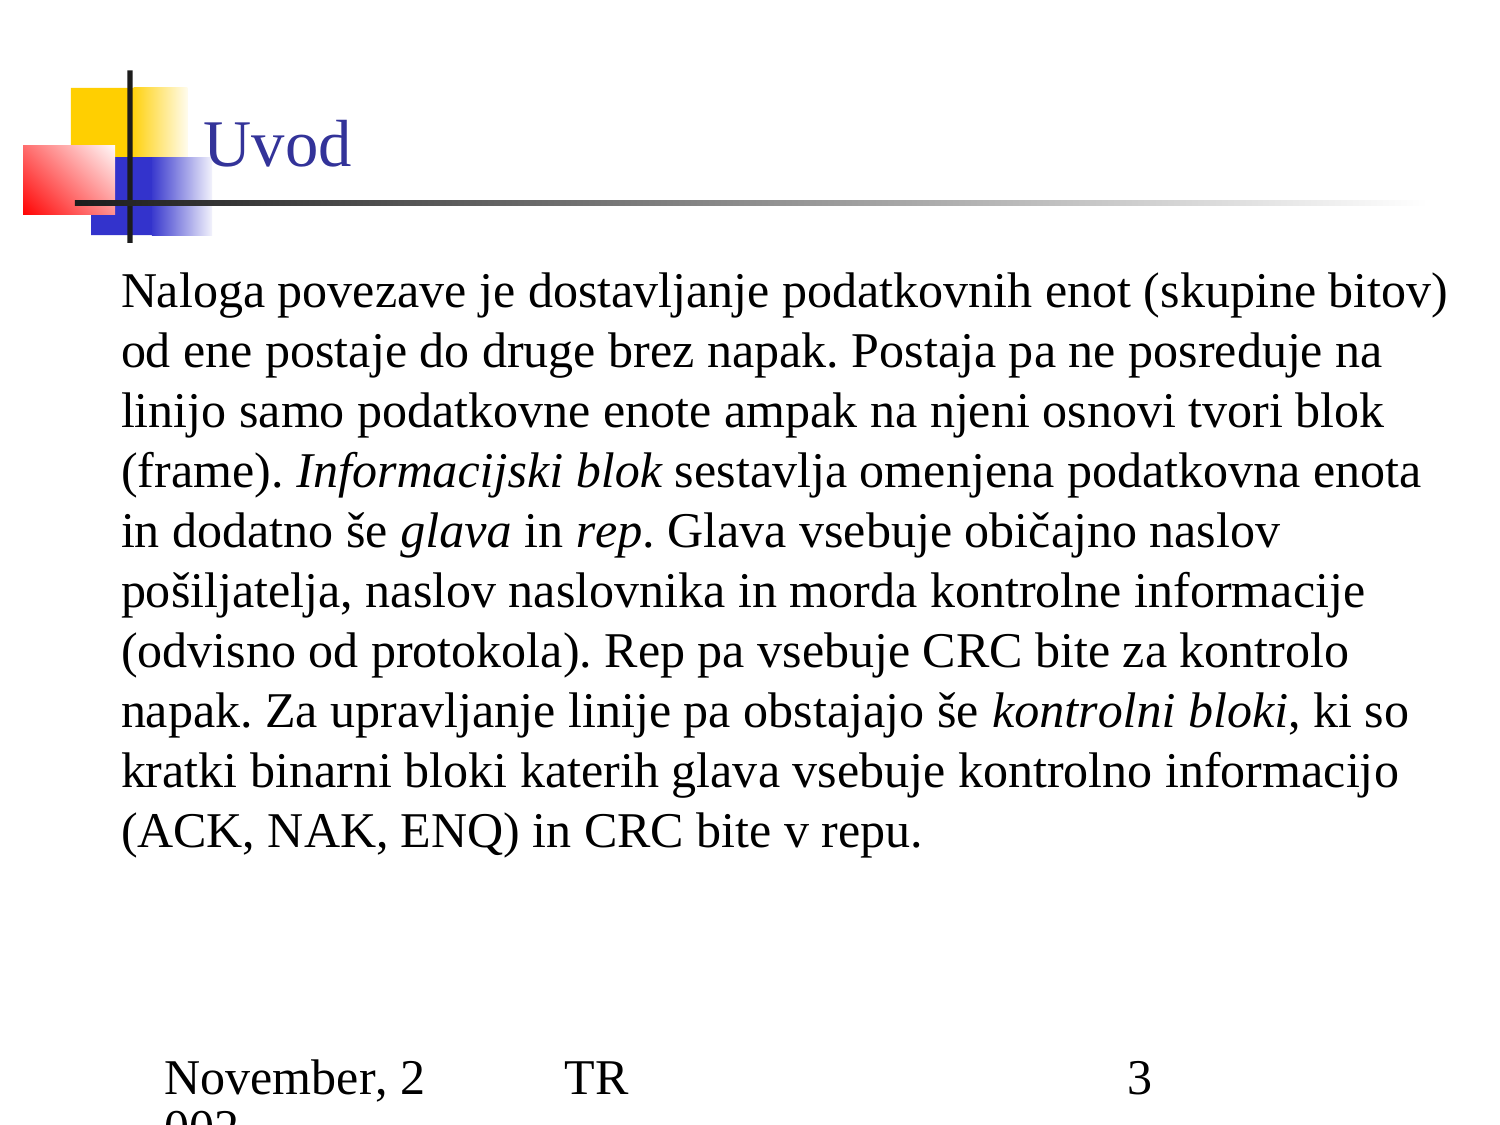

# Uvod
	Naloga povezave je dostavljanje podatkovnih enot (skupine bitov) od ene postaje do druge brez napak. Postaja pa ne posreduje na linijo samo podatkovne enote ampak na njeni osnovi tvori blok (frame). Informacijski blok sestavlja omenjena podatkovna enota in dodatno še glava in rep. Glava vsebuje običajno naslov pošiljatelja, naslov naslovnika in morda kontrolne informacije (odvisno od protokola). Rep pa vsebuje CRC bite za kontrolo napak. Za upravljanje linije pa obstajajo še kontrolni bloki, ki so kratki binarni bloki katerih glava vsebuje kontrolno informacijo (ACK, NAK, ENQ) in CRC bite v repu.
November, 2002
TR
3